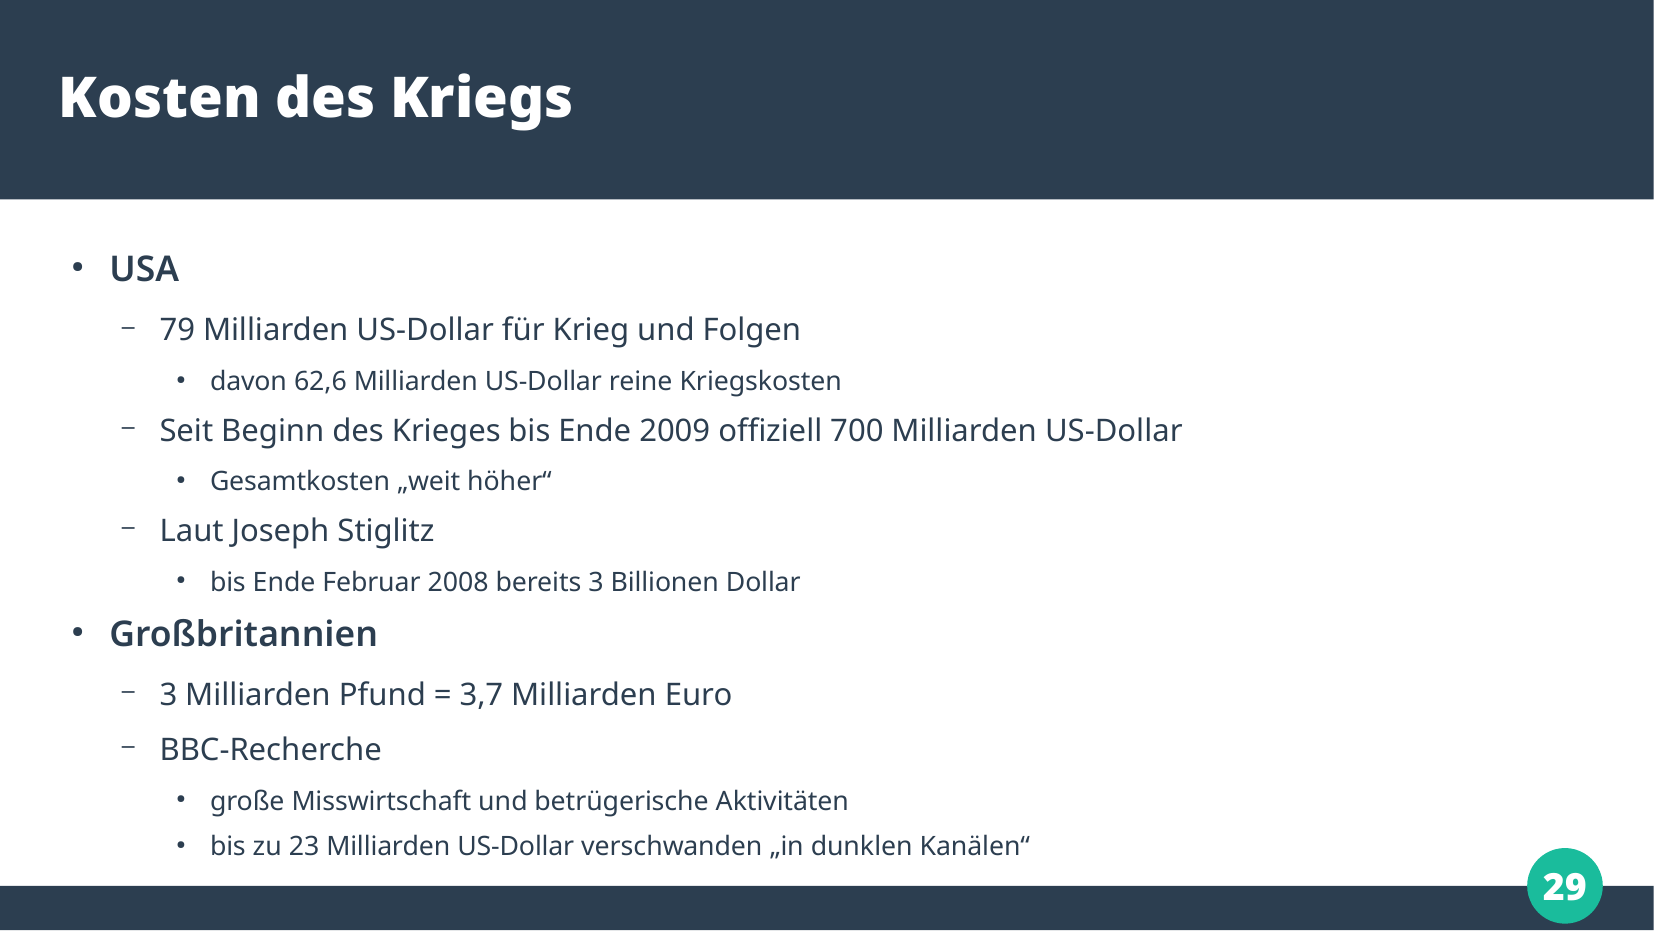

# Kosten des Kriegs
USA
79 Milliarden US-Dollar für Krieg und Folgen
davon 62,6 Milliarden US-Dollar reine Kriegskosten
Seit Beginn des Krieges bis Ende 2009 offiziell 700 Milliarden US-Dollar
Gesamtkosten „weit höher“
Laut Joseph Stiglitz
bis Ende Februar 2008 bereits 3 Billionen Dollar
Großbritannien
3 Milliarden Pfund = 3,7 Milliarden Euro
BBC-Recherche
große Misswirtschaft und betrügerische Aktivitäten
bis zu 23 Milliarden US-Dollar verschwanden „in dunklen Kanälen“